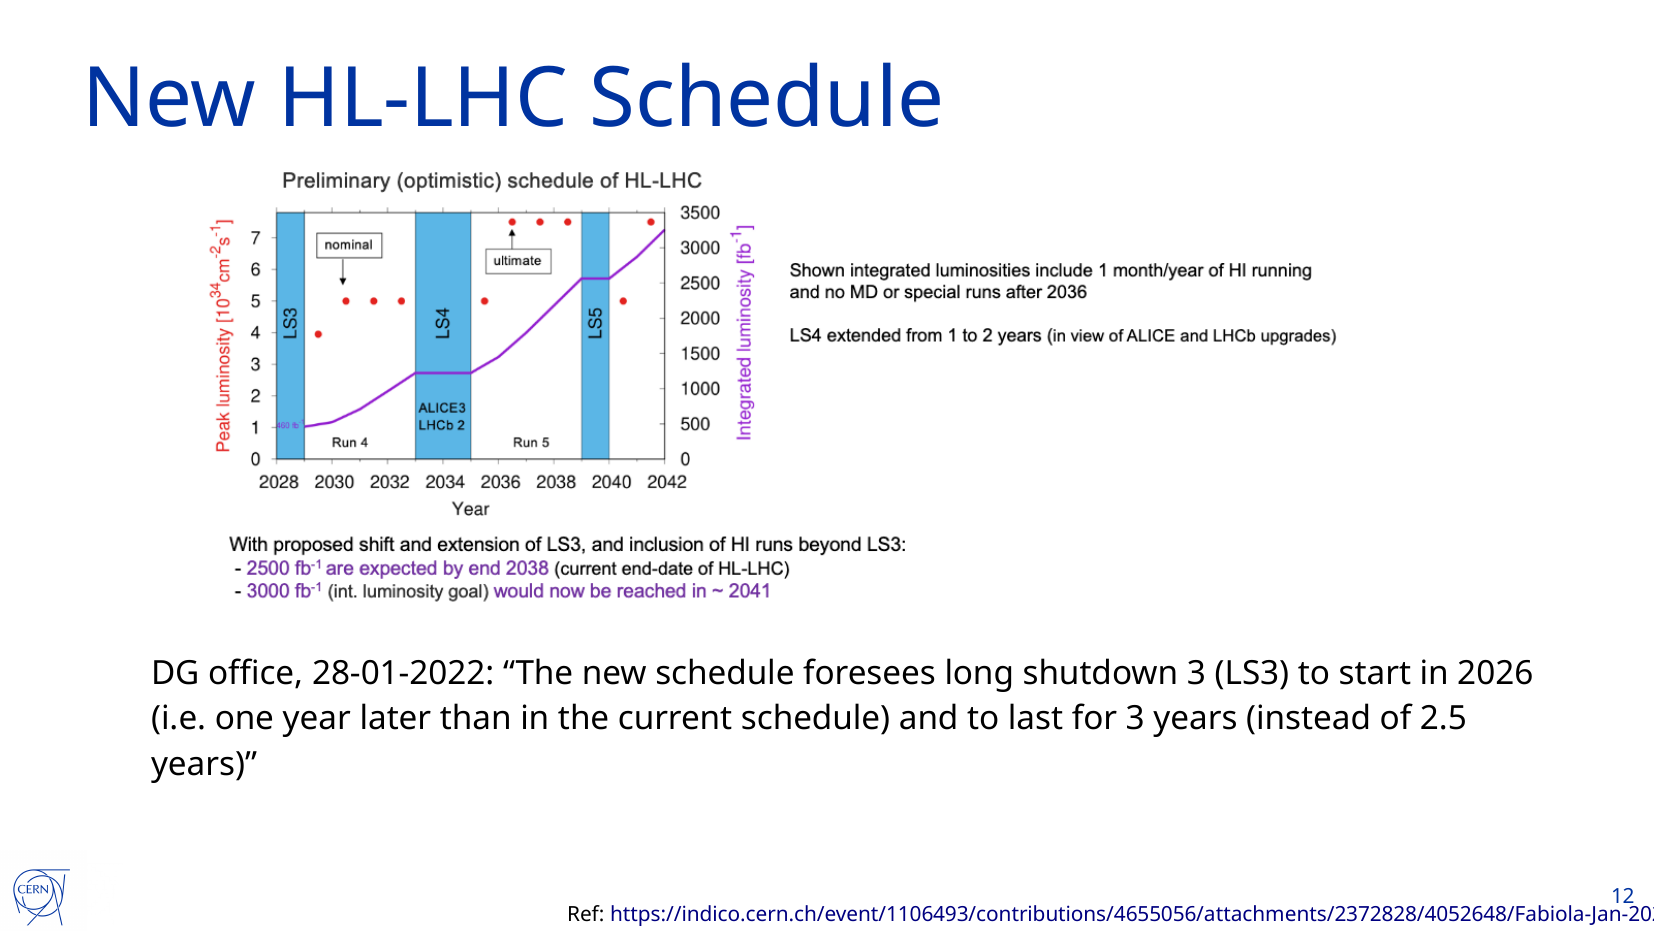

# New HL-LHC Schedule
DG office, 28-01-2022: “The new schedule foresees long shutdown 3 (LS3) to start in 2026 (i.e. one year later than in the current schedule) and to last for 3 years (instead of 2.5 years)”
Ref: https://indico.cern.ch/event/1106493/contributions/4655056/attachments/2372828/4052648/Fabiola-Jan-2022.pdf